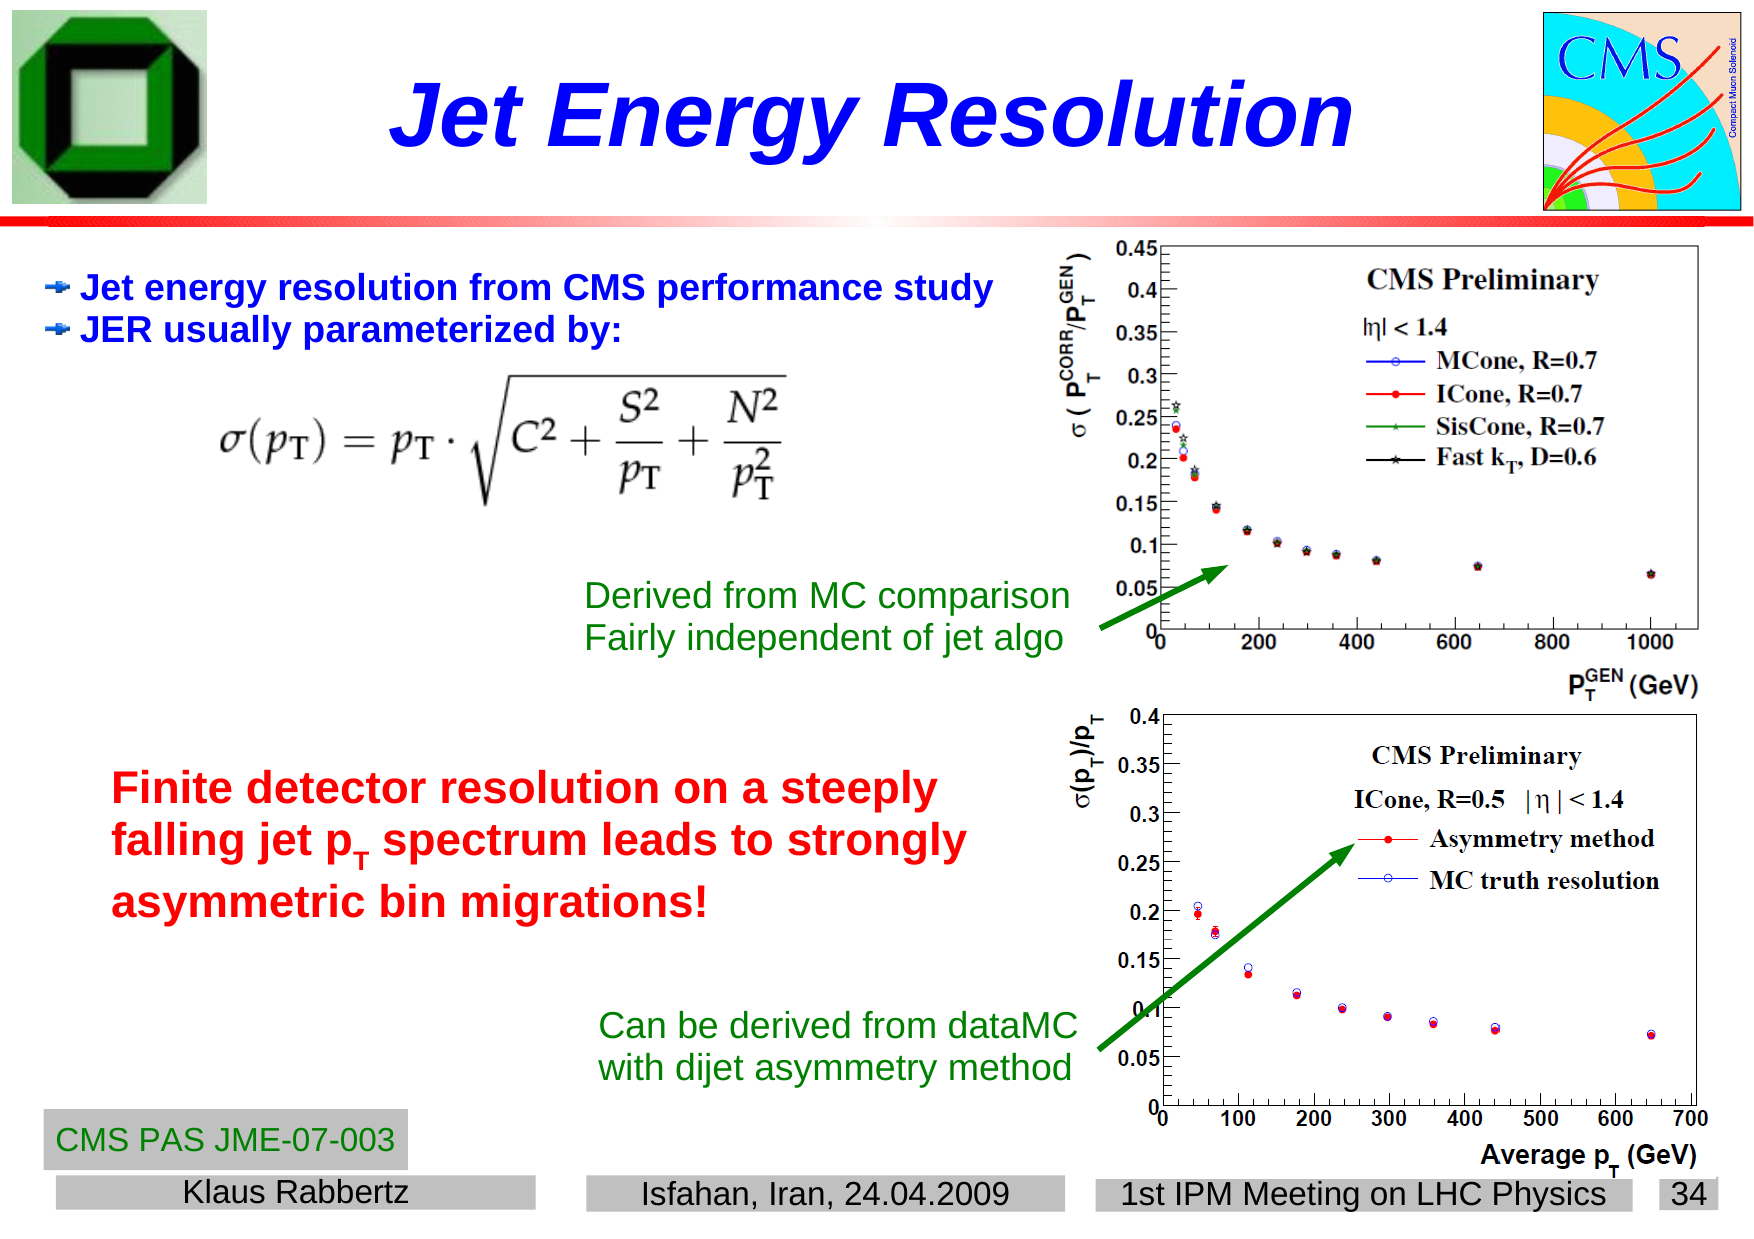

# Jet Energy Resolution
 Jet energy resolution from CMS performance study
 JER usually parameterized by:
Derived from MC comparison
Fairly independent of jet algo
Finite detector resolution on a steeply falling jet pT spectrum leads to strongly asymmetric bin migrations!
Can be derived from dataMC
with dijet asymmetry method
CMS PAS JME-07-003
CMS PAS JME-07-003